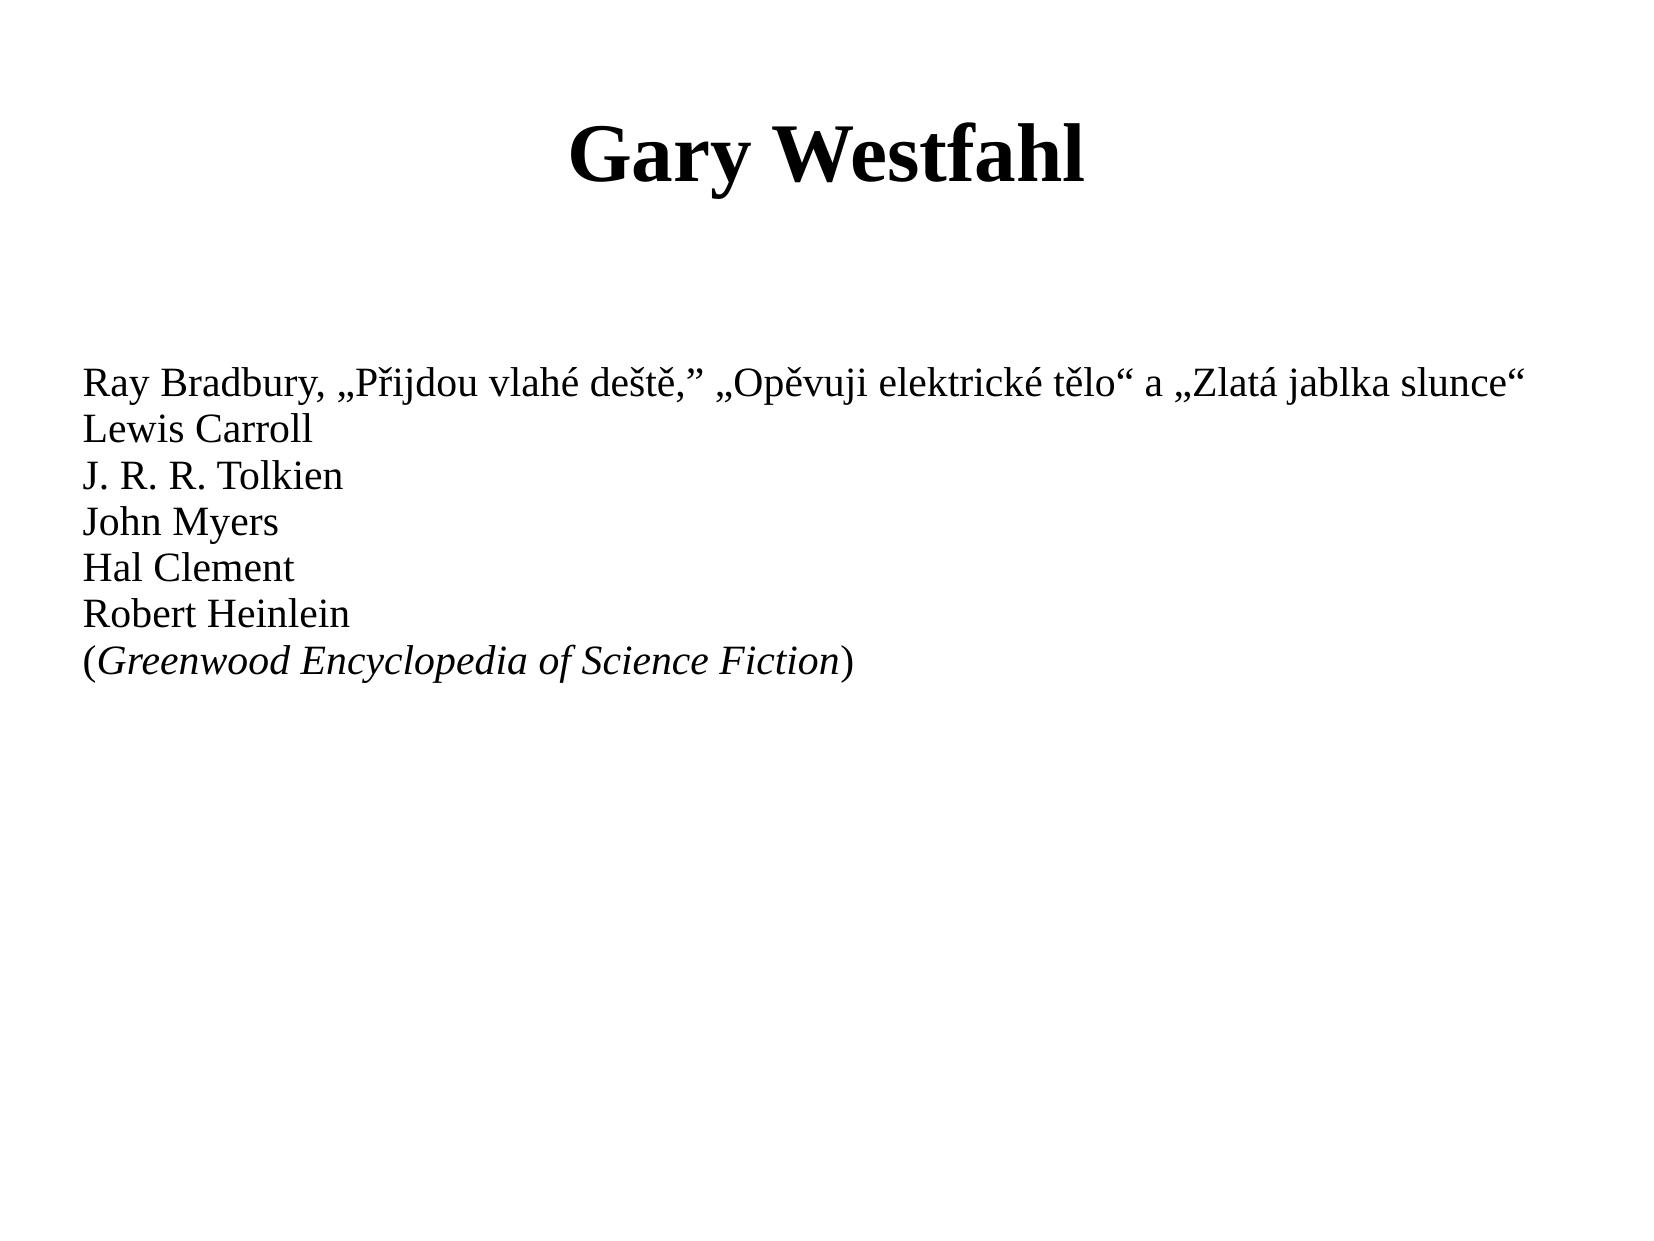

# Gary Westfahl
Ray Bradbury, „Přijdou vlahé deště,” „Opěvuji elektrické tělo“ a „Zlatá jablka slunce“
Lewis Carroll
J. R. R. Tolkien
John Myers
Hal Clement
Robert Heinlein
(Greenwood Encyclopedia of Science Fiction)